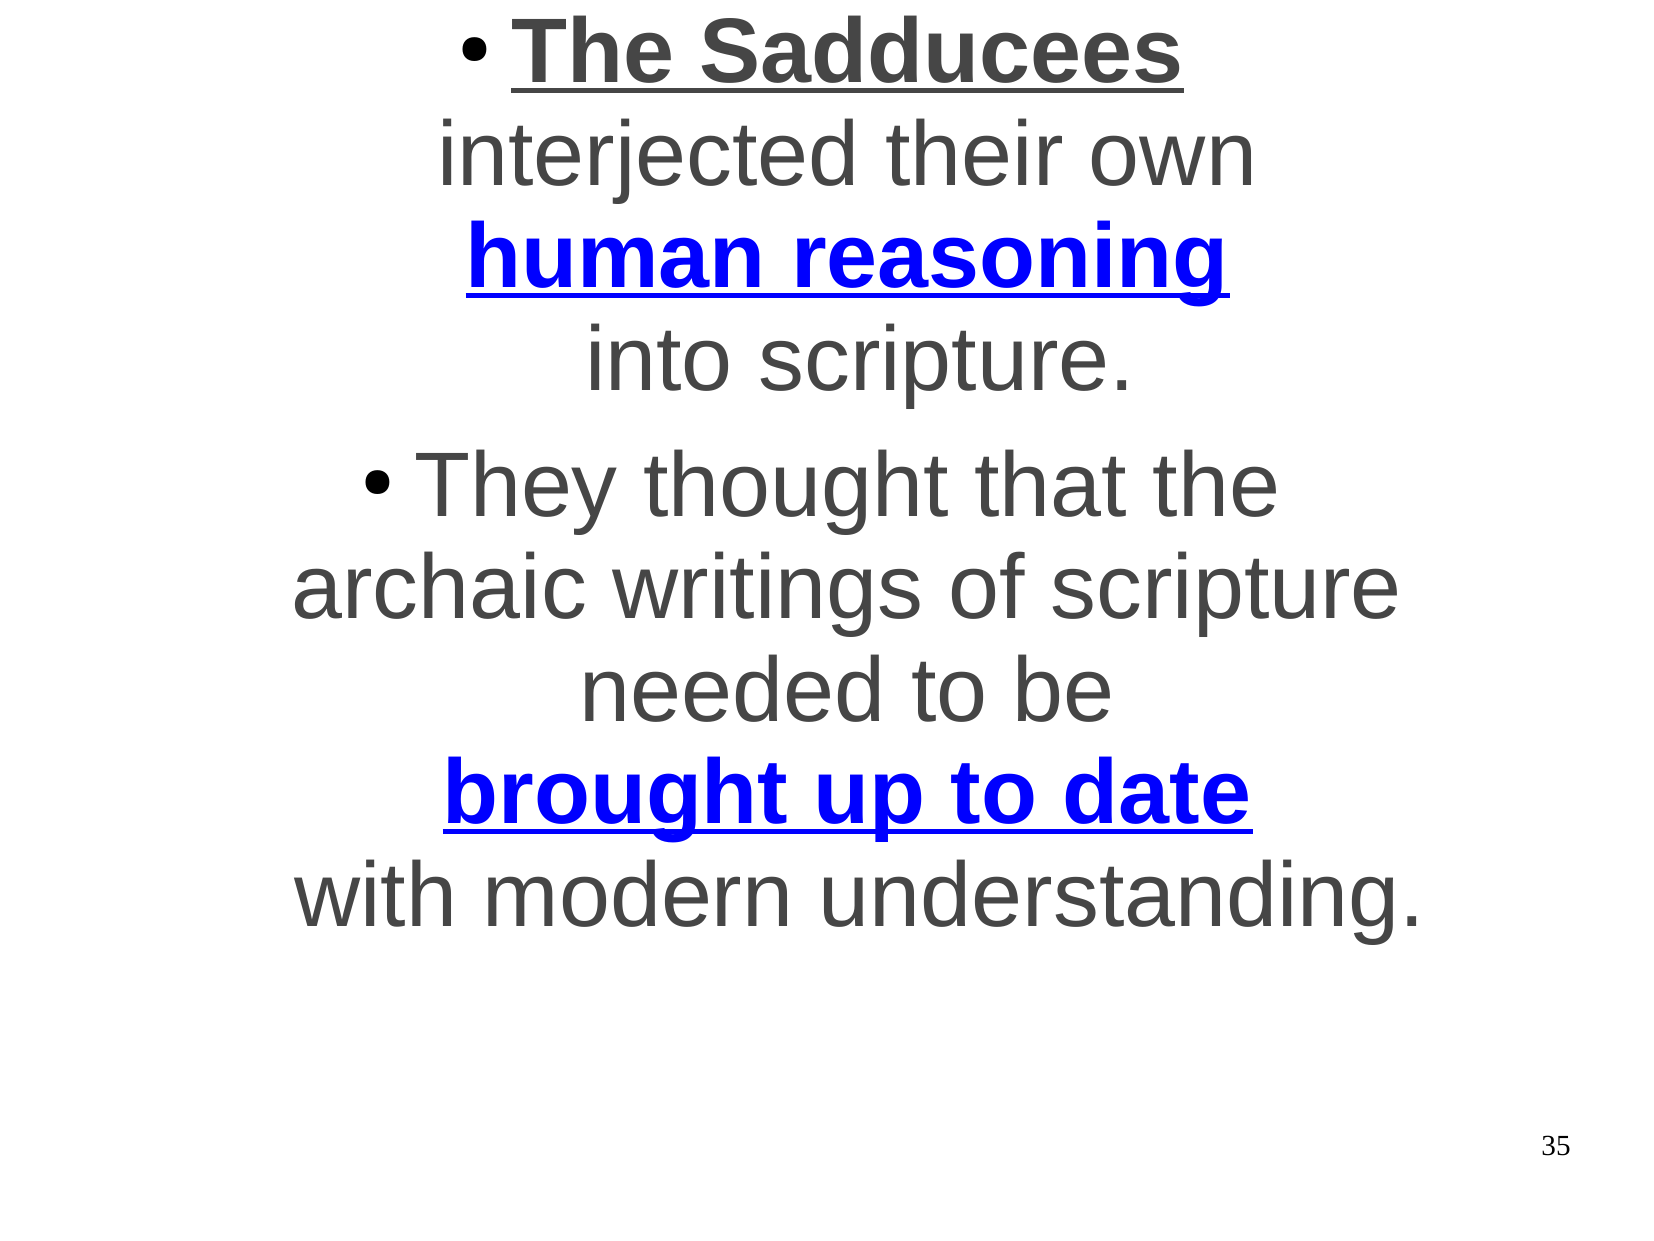

# The Sadducees interjected their own human reasoning into scripture.
They thought that the
archaic writings of scripture
needed to be
brought up to date
with modern understanding.
35